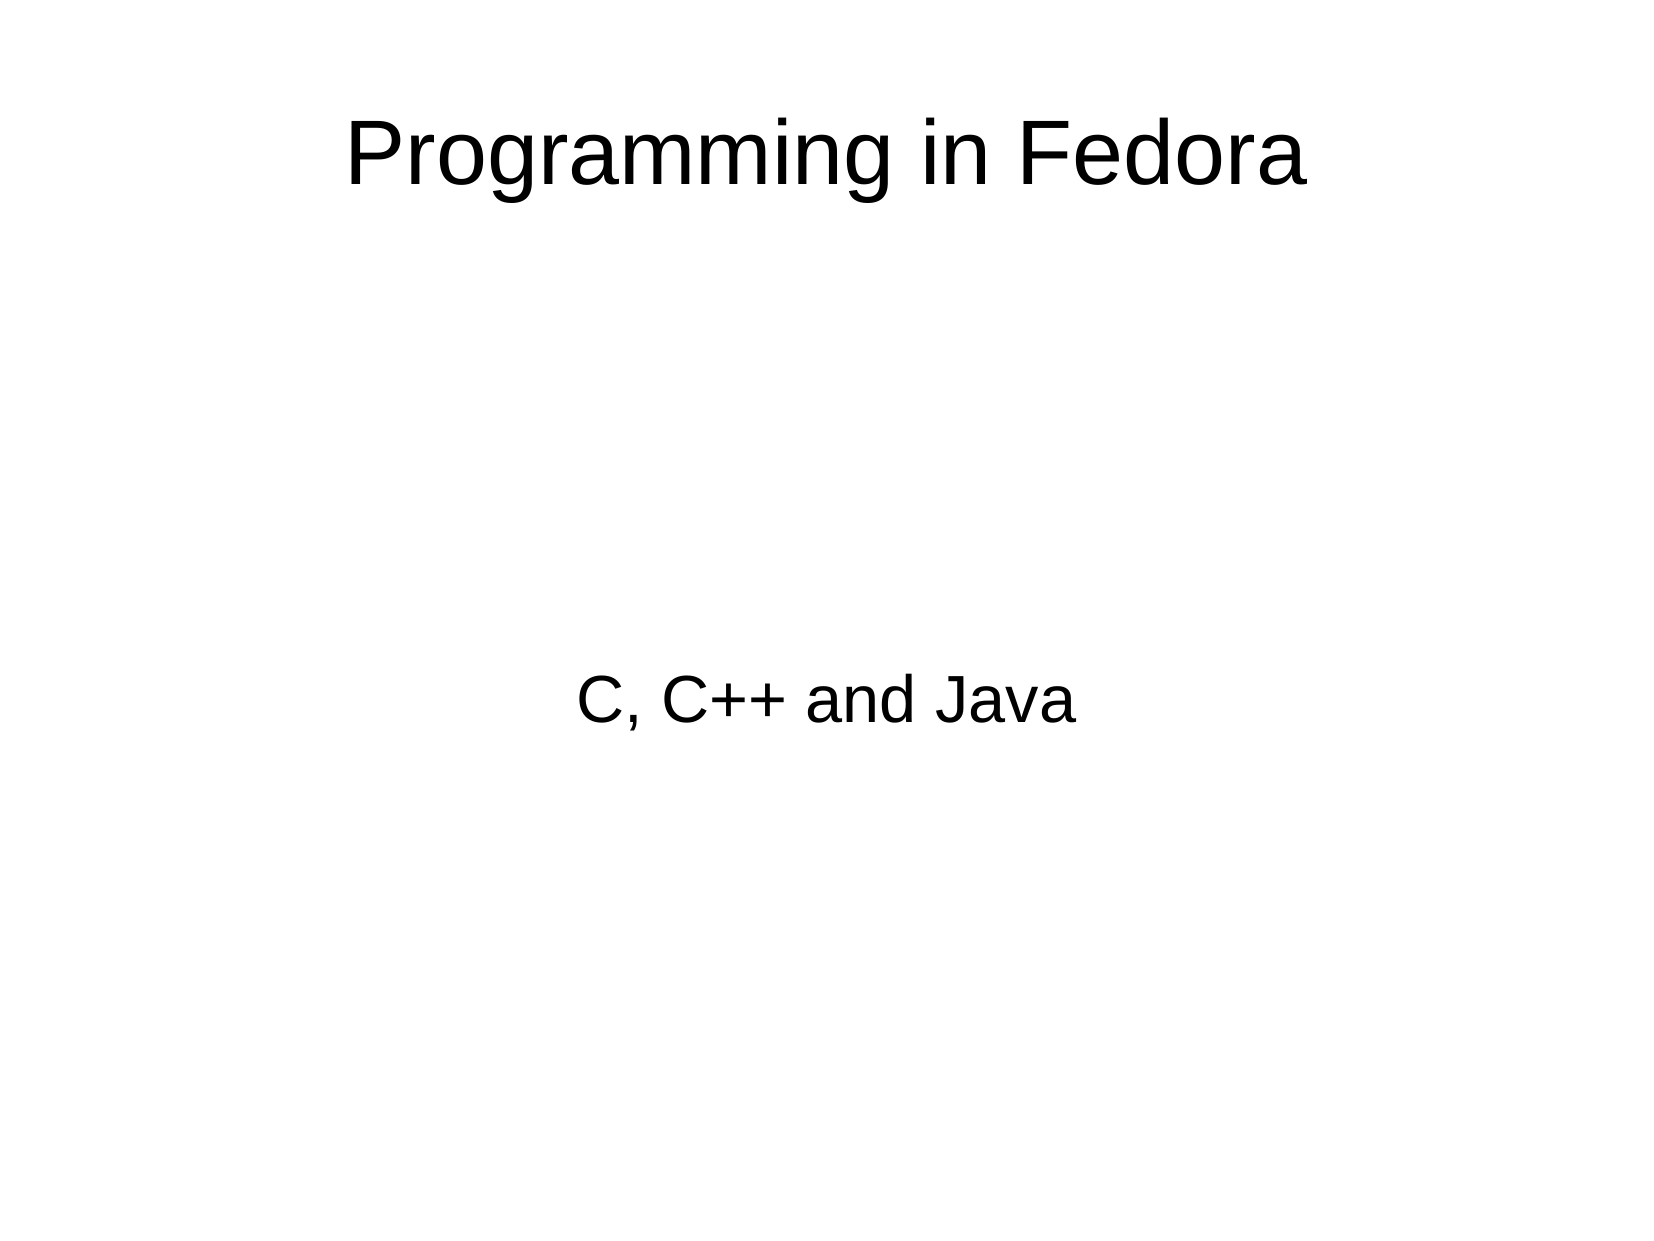

# Programming in Fedora
C, C++ and Java